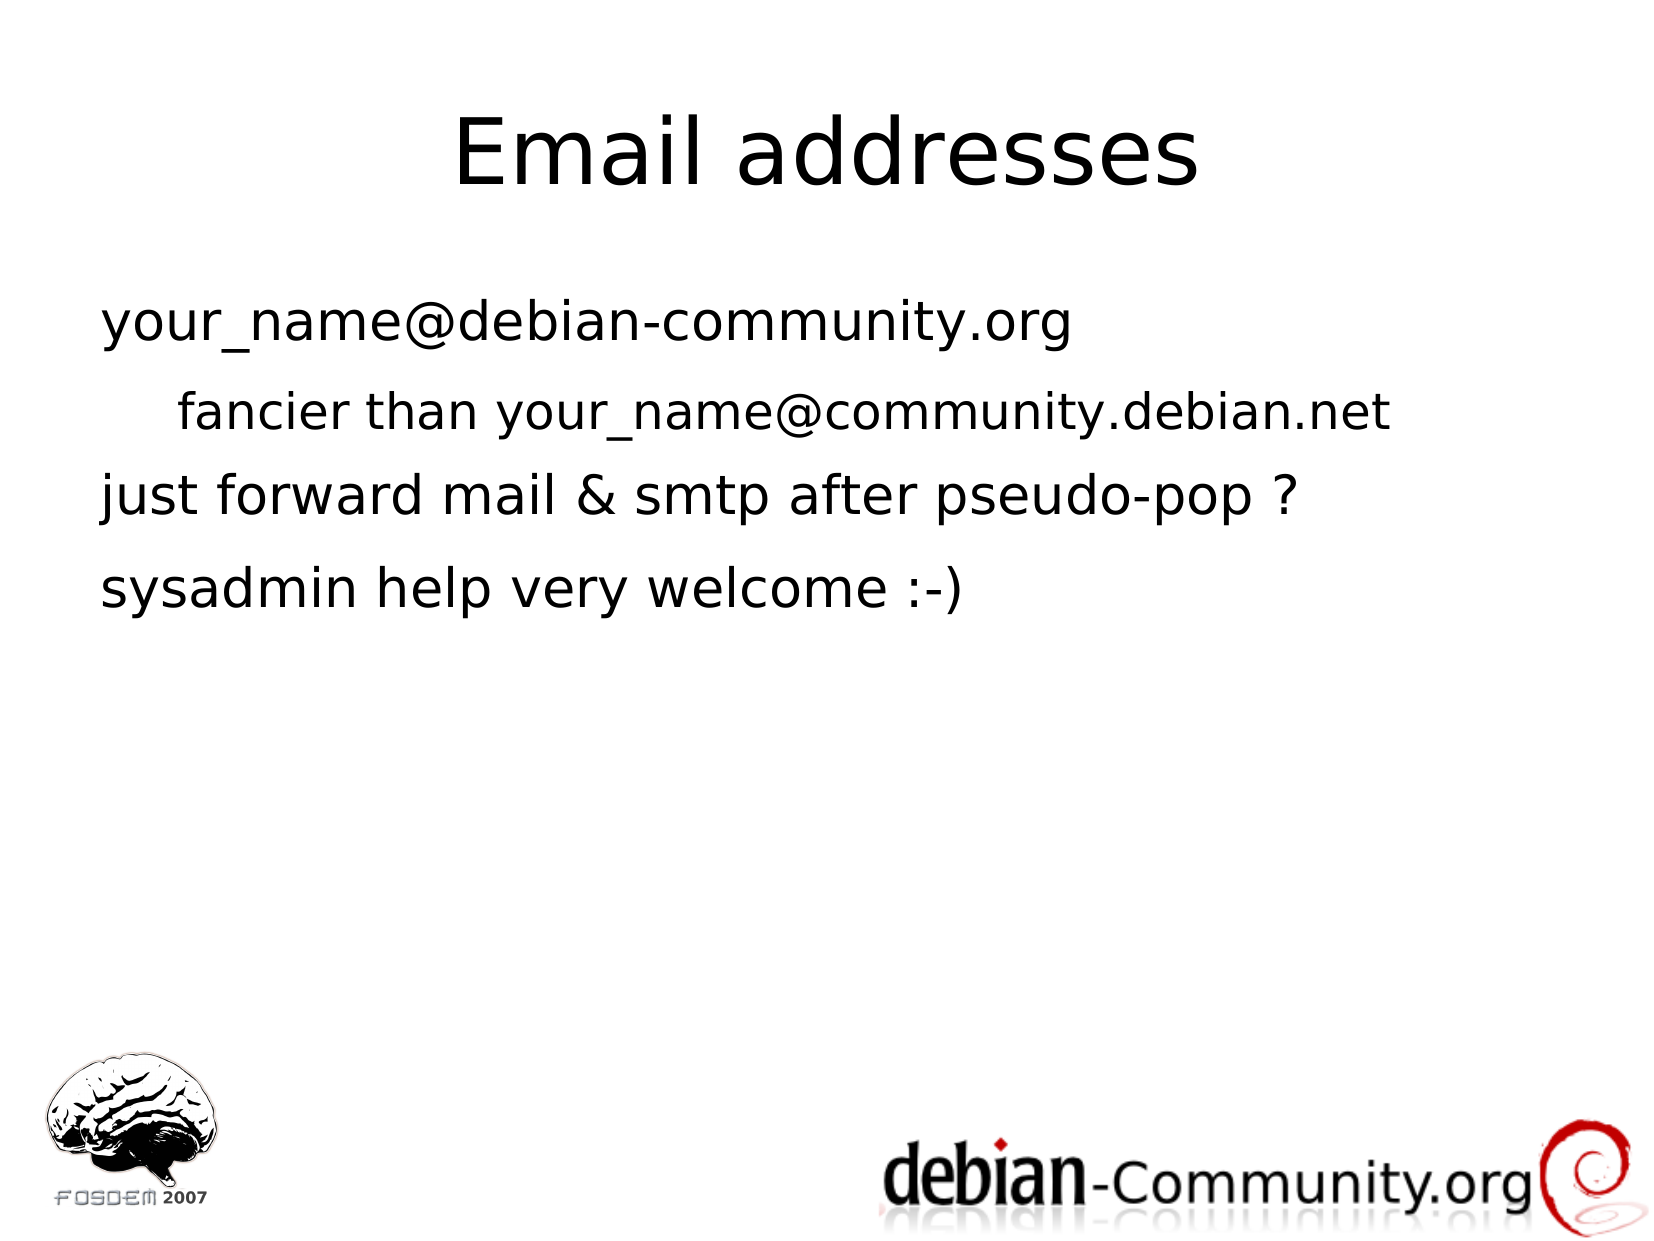

# Email addresses
your_name@debian-community.org
fancier than your_name@community.debian.net
just forward mail & smtp after pseudo-pop ?
sysadmin help very welcome :-)